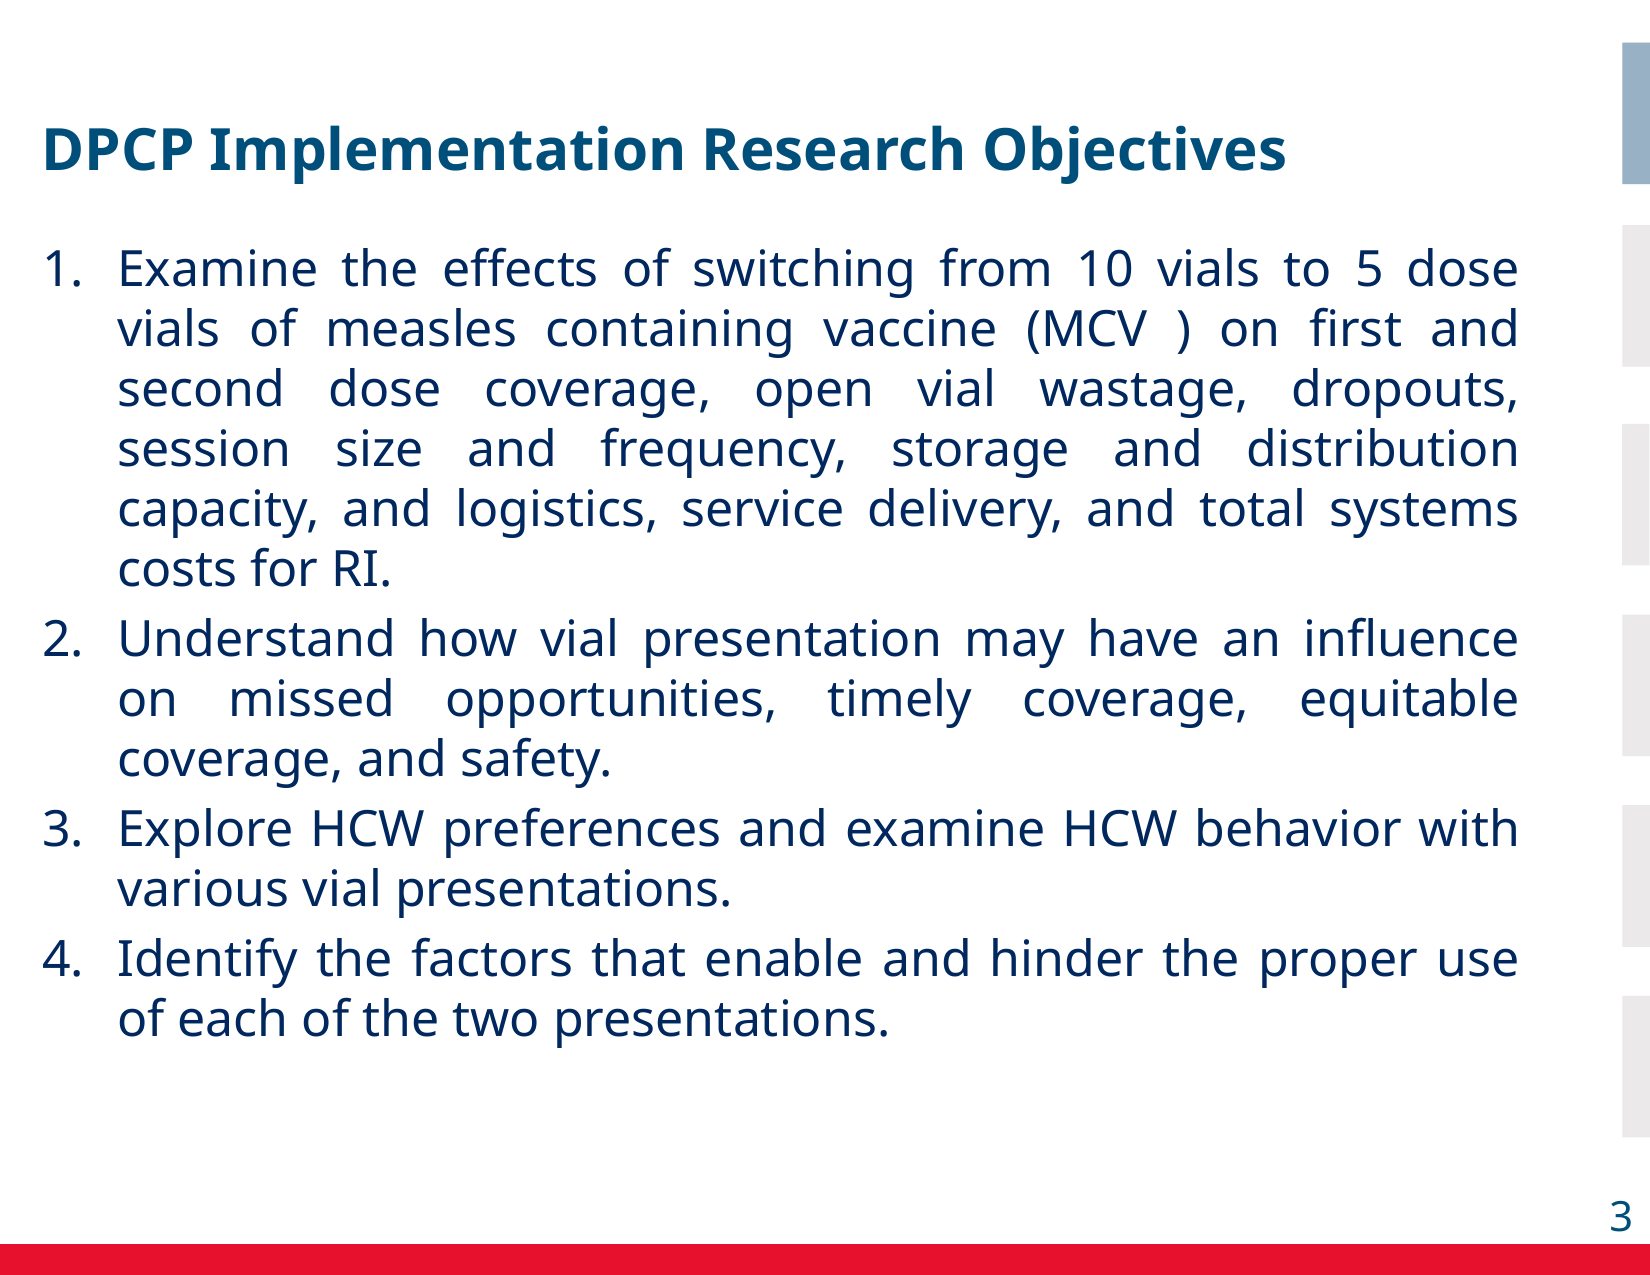

# DPCP Implementation Research Objectives
Examine the effects of switching from 10 vials to 5 dose vials of measles containing vaccine (MCV ) on first and second dose coverage, open vial wastage, dropouts, session size and frequency, storage and distribution capacity, and logistics, service delivery, and total systems costs for RI.
Understand how vial presentation may have an influence on missed opportunities, timely coverage, equitable coverage, and safety.
Explore HCW preferences and examine HCW behavior with various vial presentations.
Identify the factors that enable and hinder the proper use of each of the two presentations.